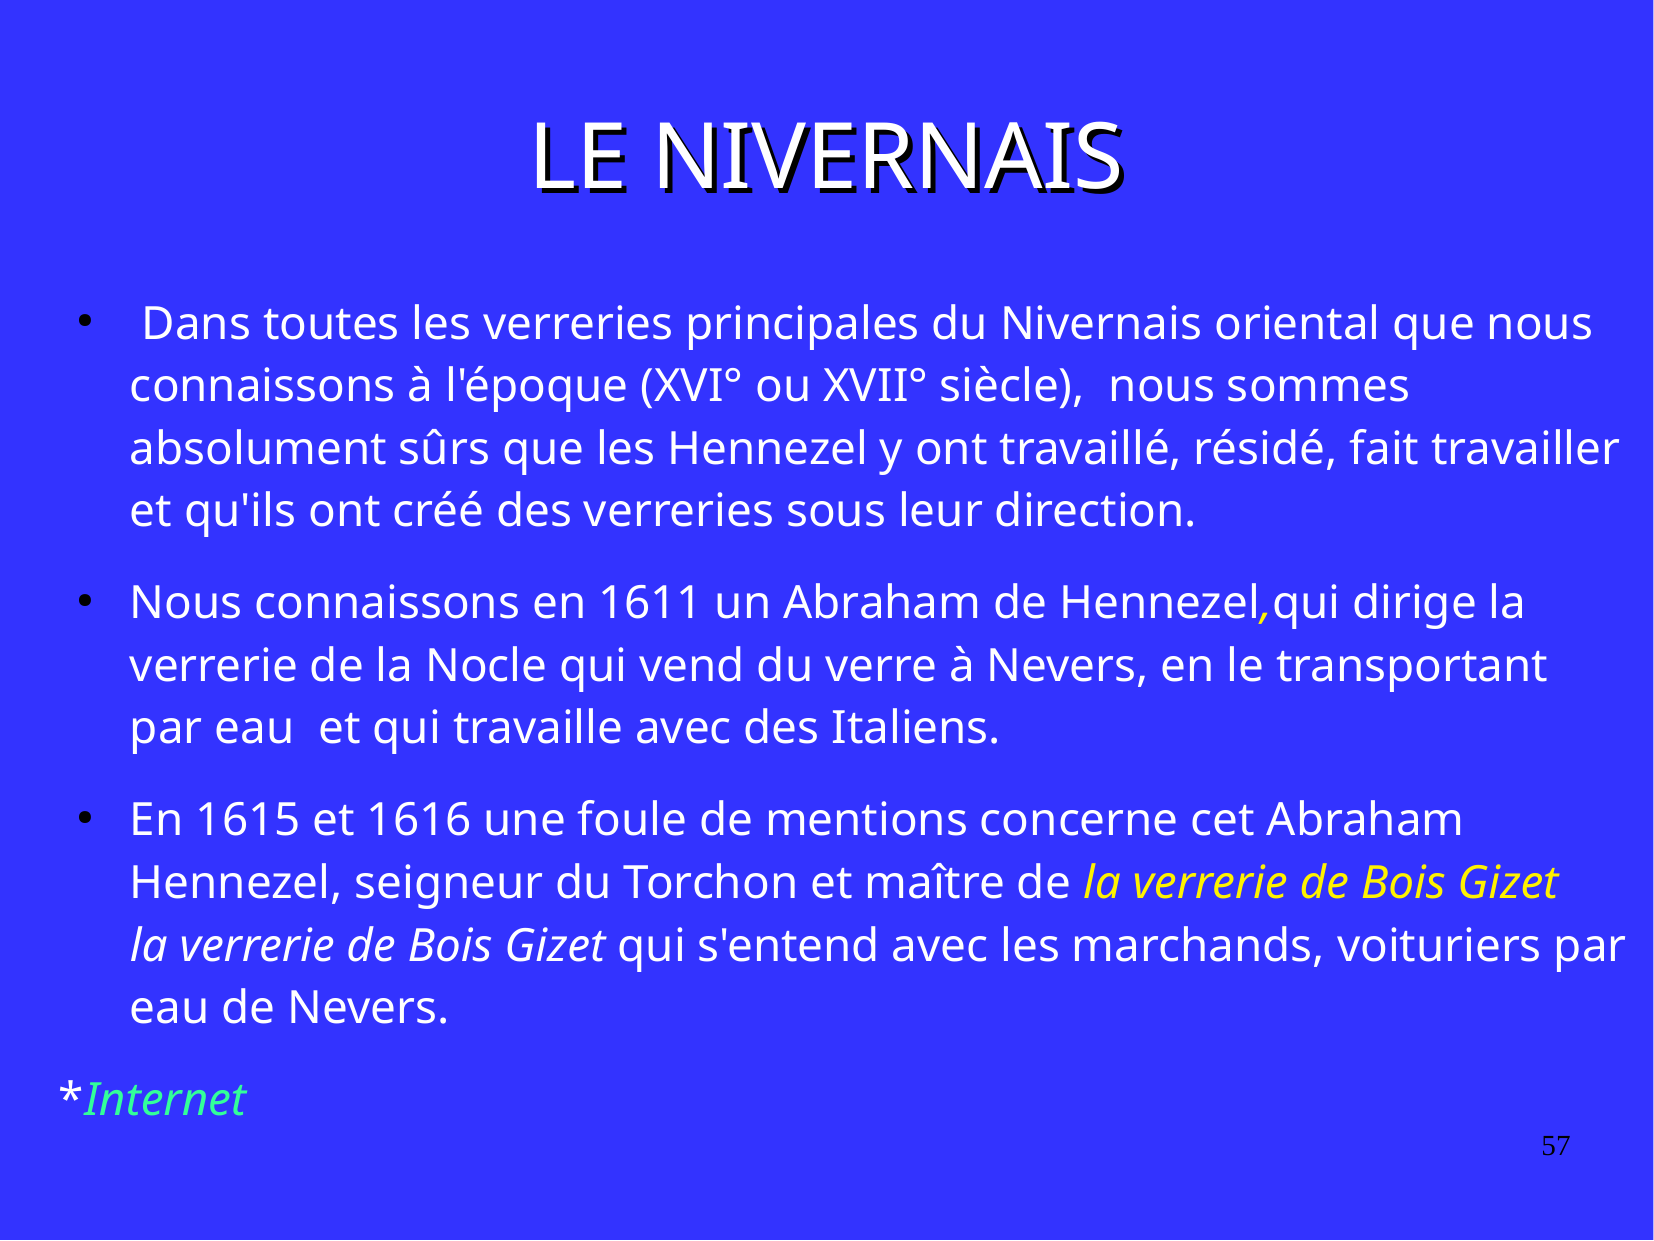

# LE NIVERNAIS
 Dans toutes les verreries principales du Nivernais oriental que nous connaissons à l'époque (XVI° ou XVII° siècle), nous sommes absolument sûrs que les Hennezel y ont travaillé, résidé, fait travailler et qu'ils ont créé des verreries sous leur direction.
Nous connaissons en 1611 un Abraham de Hennezel,qui dirige la verrerie de la Nocle qui vend du verre à Nevers, en le transportant par eau et qui travaille avec des Italiens.
En 1615 et 1616 une foule de mentions concerne cet Abraham Hennezel, seigneur du Torchon et maître de la verrerie de Bois Gizetla verrerie de Bois Gizet qui s'entend avec les marchands, voituriers par eau de Nevers.
*Internet
57